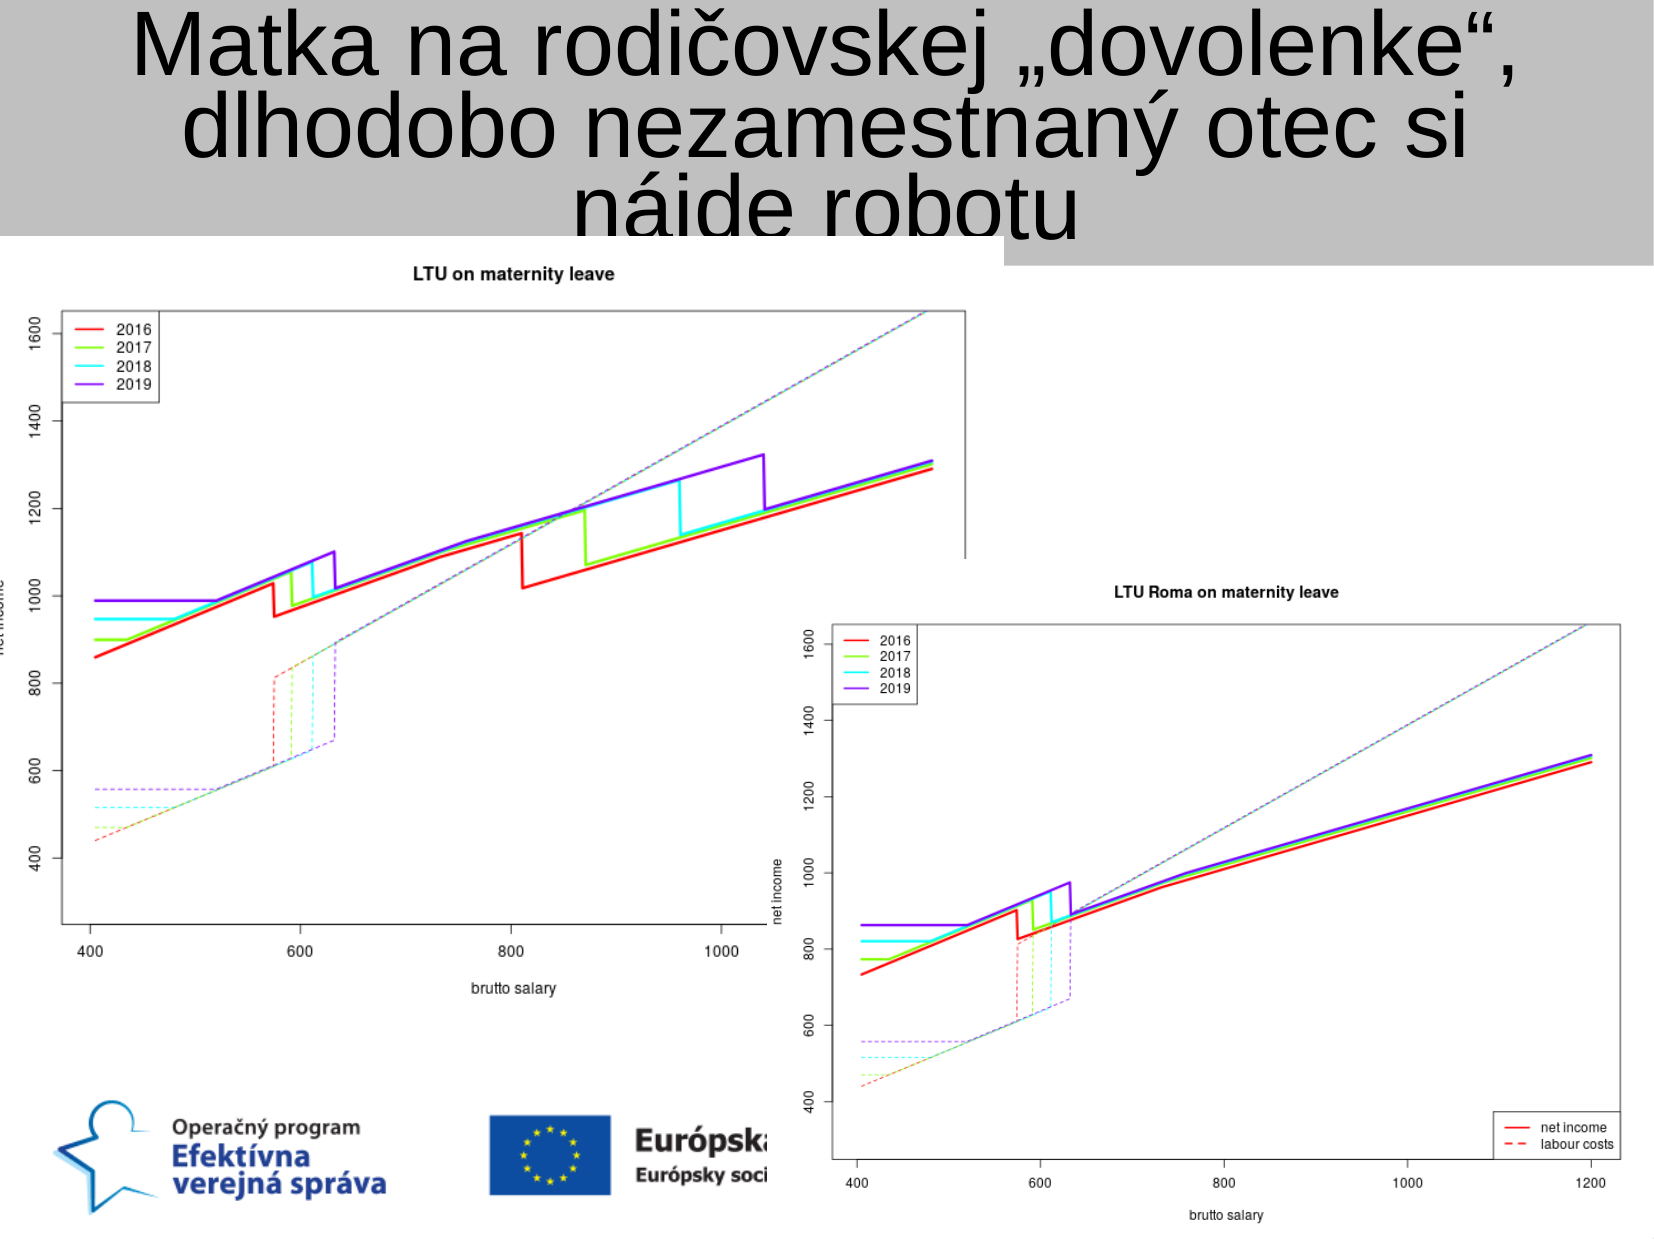

# Matka na rodičovskej „dovolenke“, dlhodobo nezamestnaný otec si nájde robotu